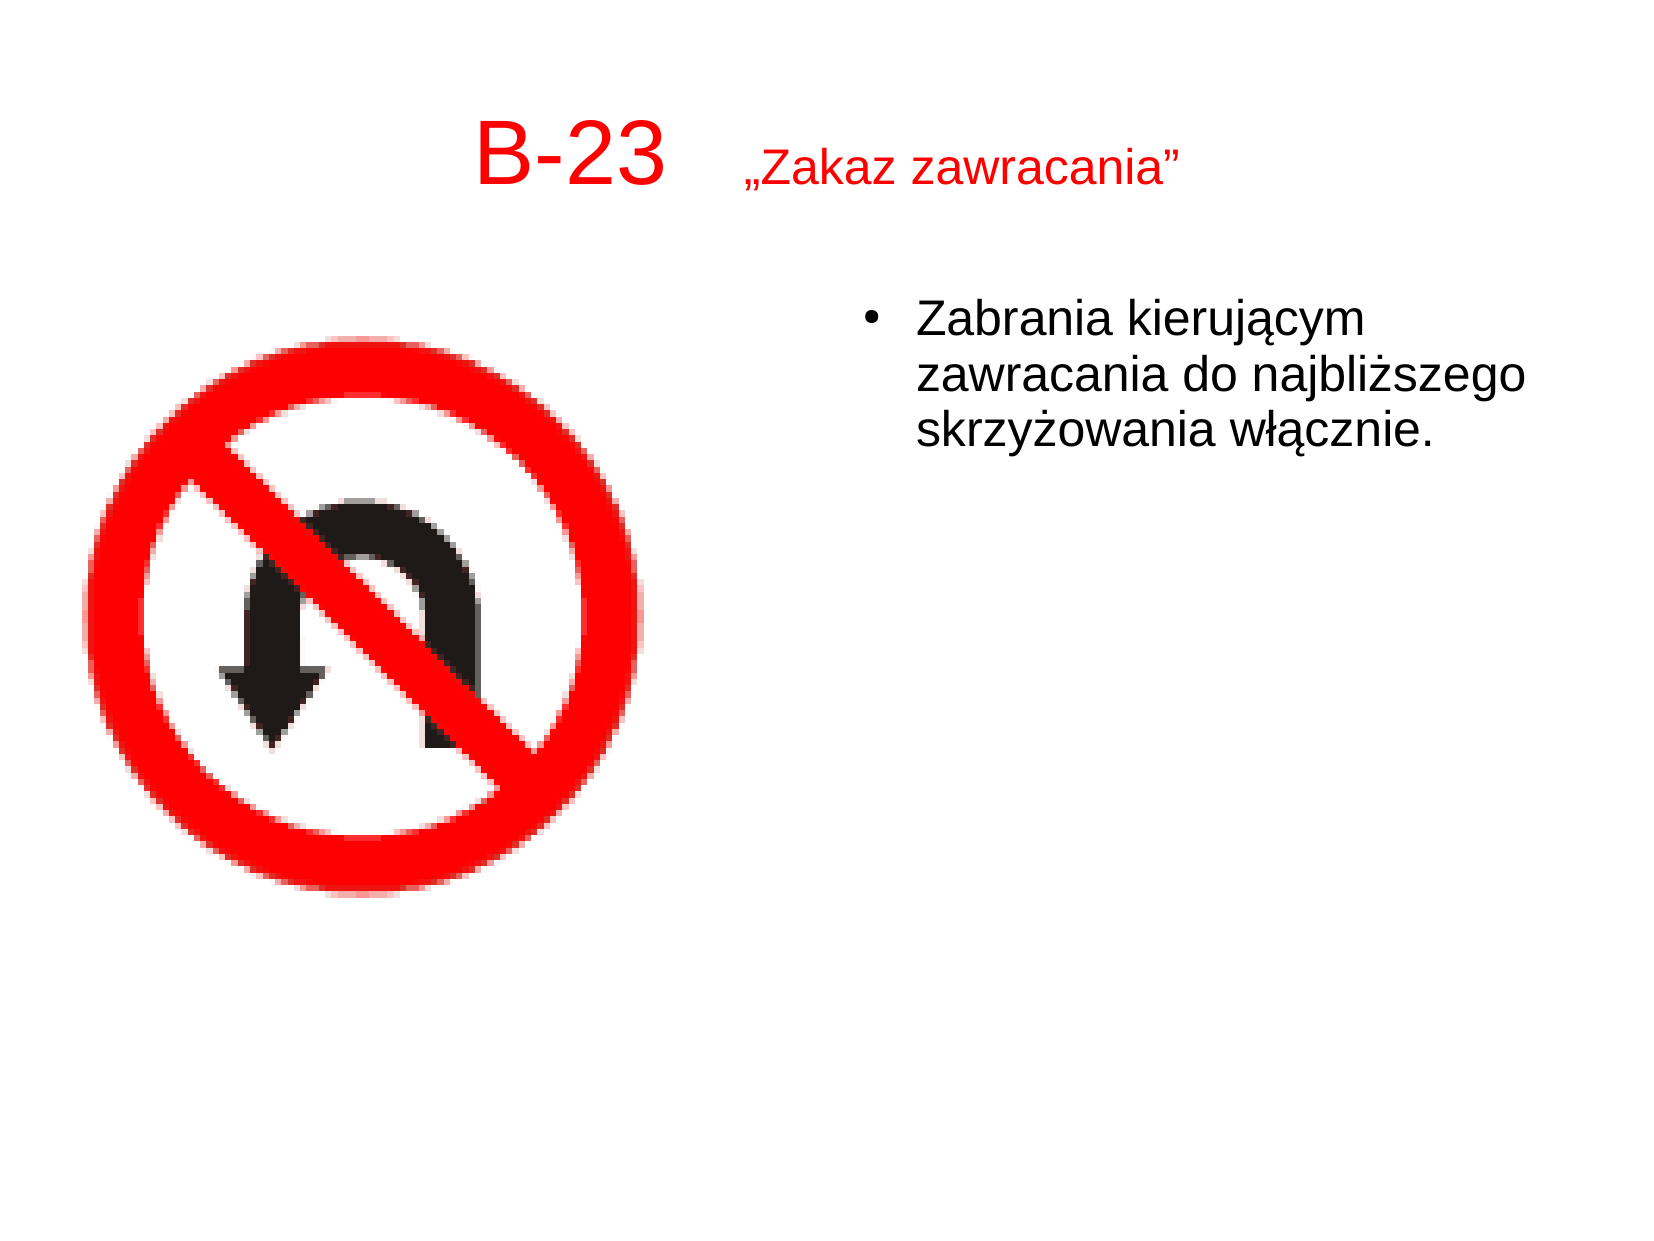

# B-23 „Zakaz zawracania”
Zabrania kierującym zawracania do najbliższego skrzyżowania włącznie.